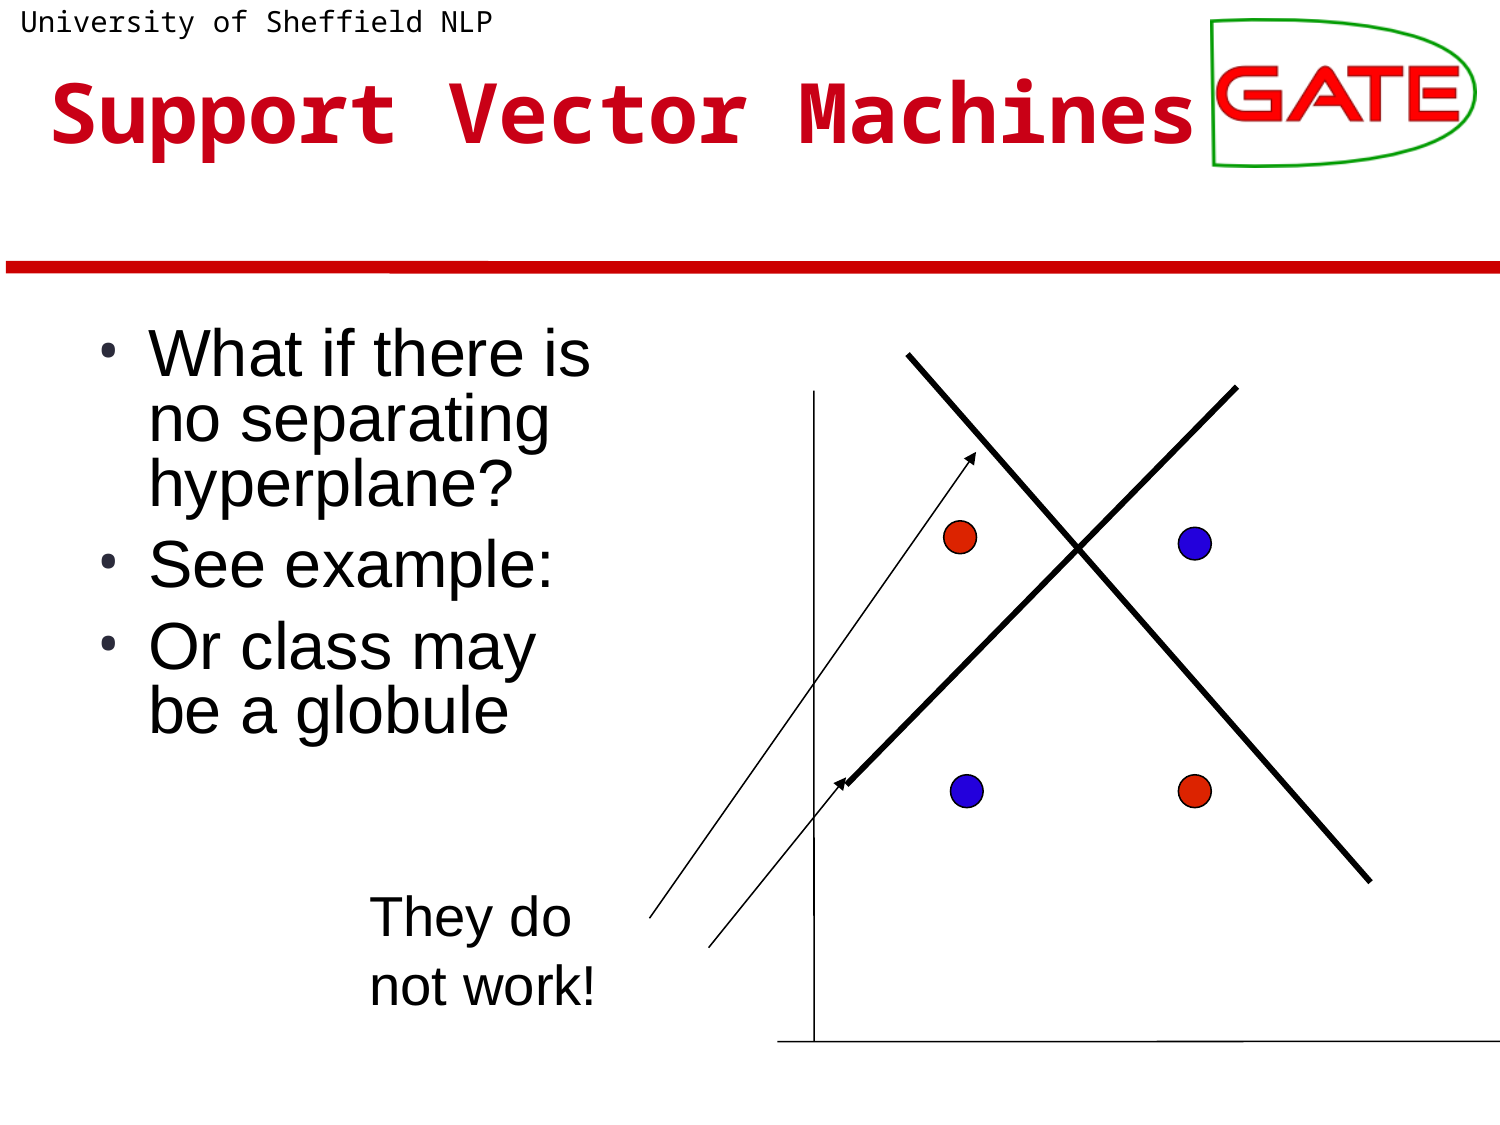

# Support Vector Machines
What if there is no separating hyperplane?
See example:
Or class may be a globule
They do not work!